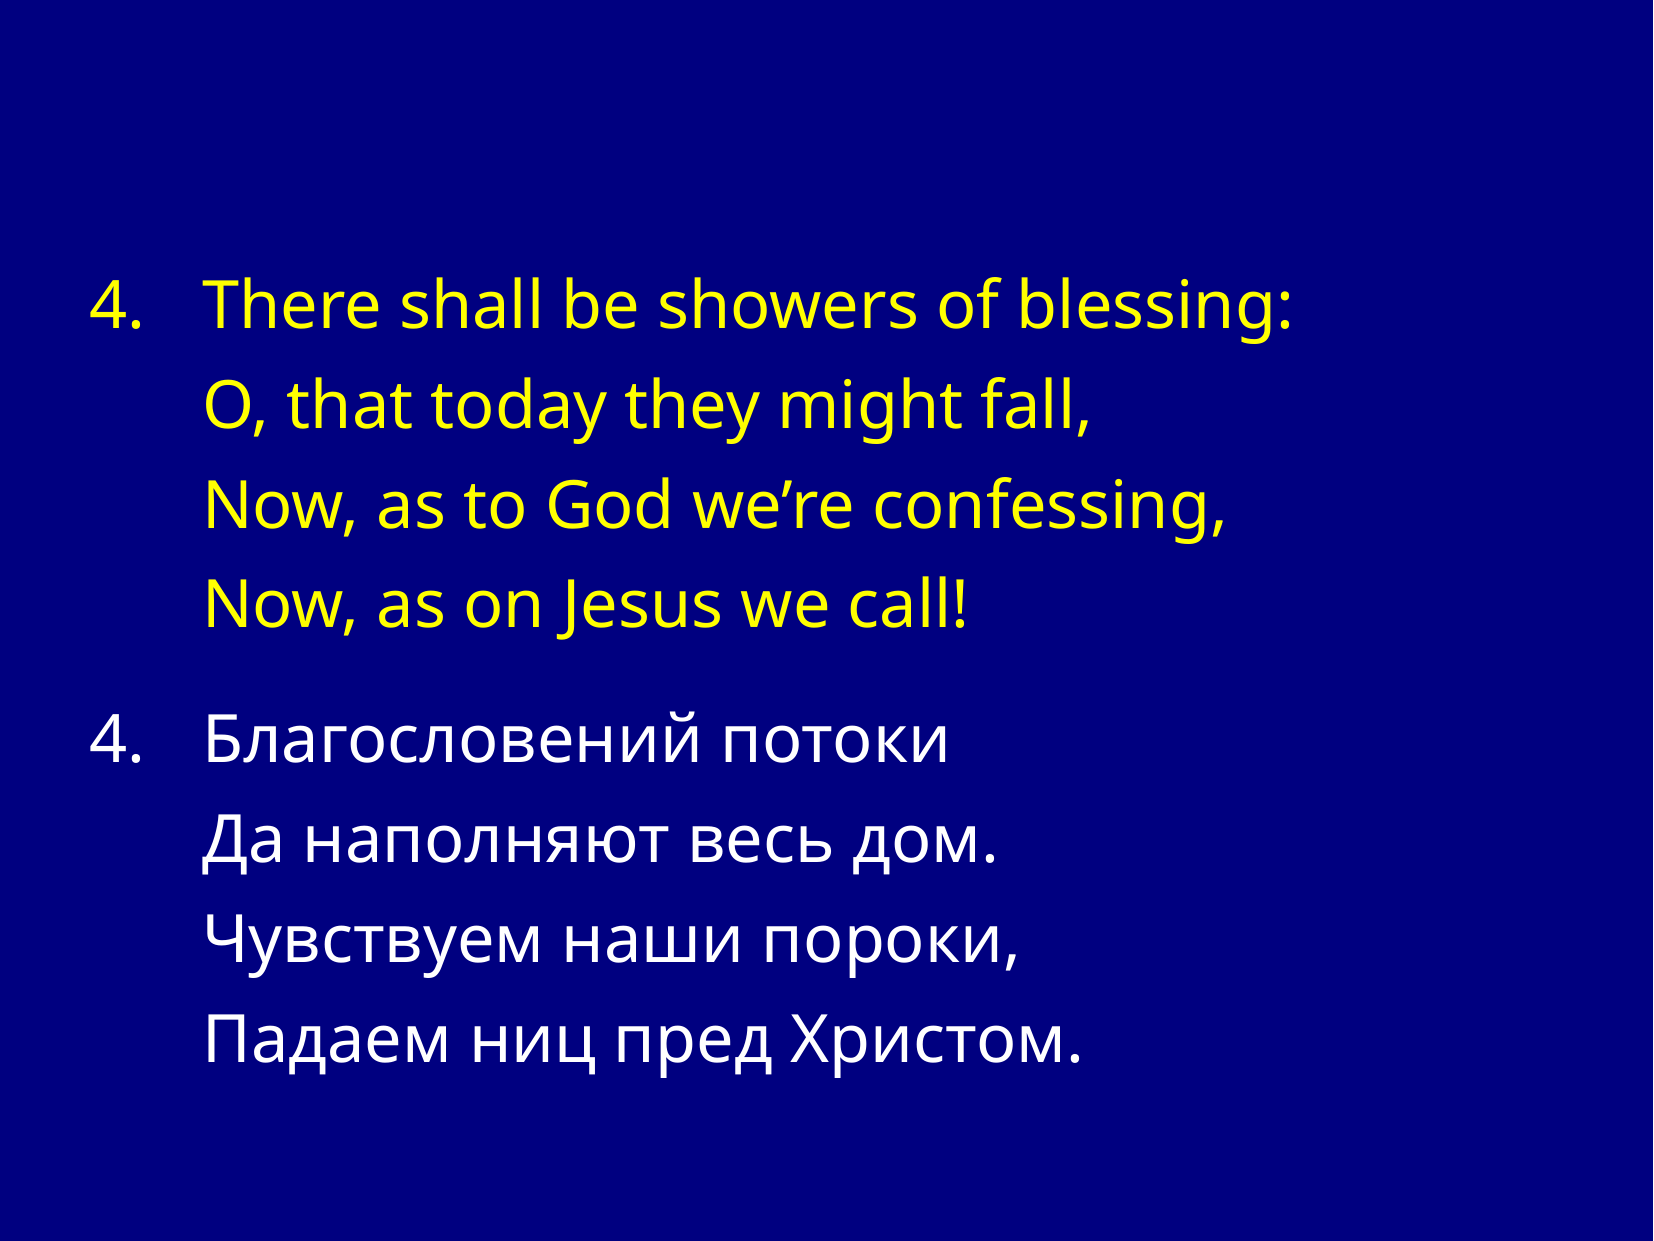

4.	There shall be showers of blessing:
	O, that today they might fall,
	Now, as to God we’re confessing,
	Now, as on Jesus we call!
4.	Благословений потоки
	Да наполняют весь дом.
	Чувствуем наши пороки,
	Падаем ниц пред Христом.